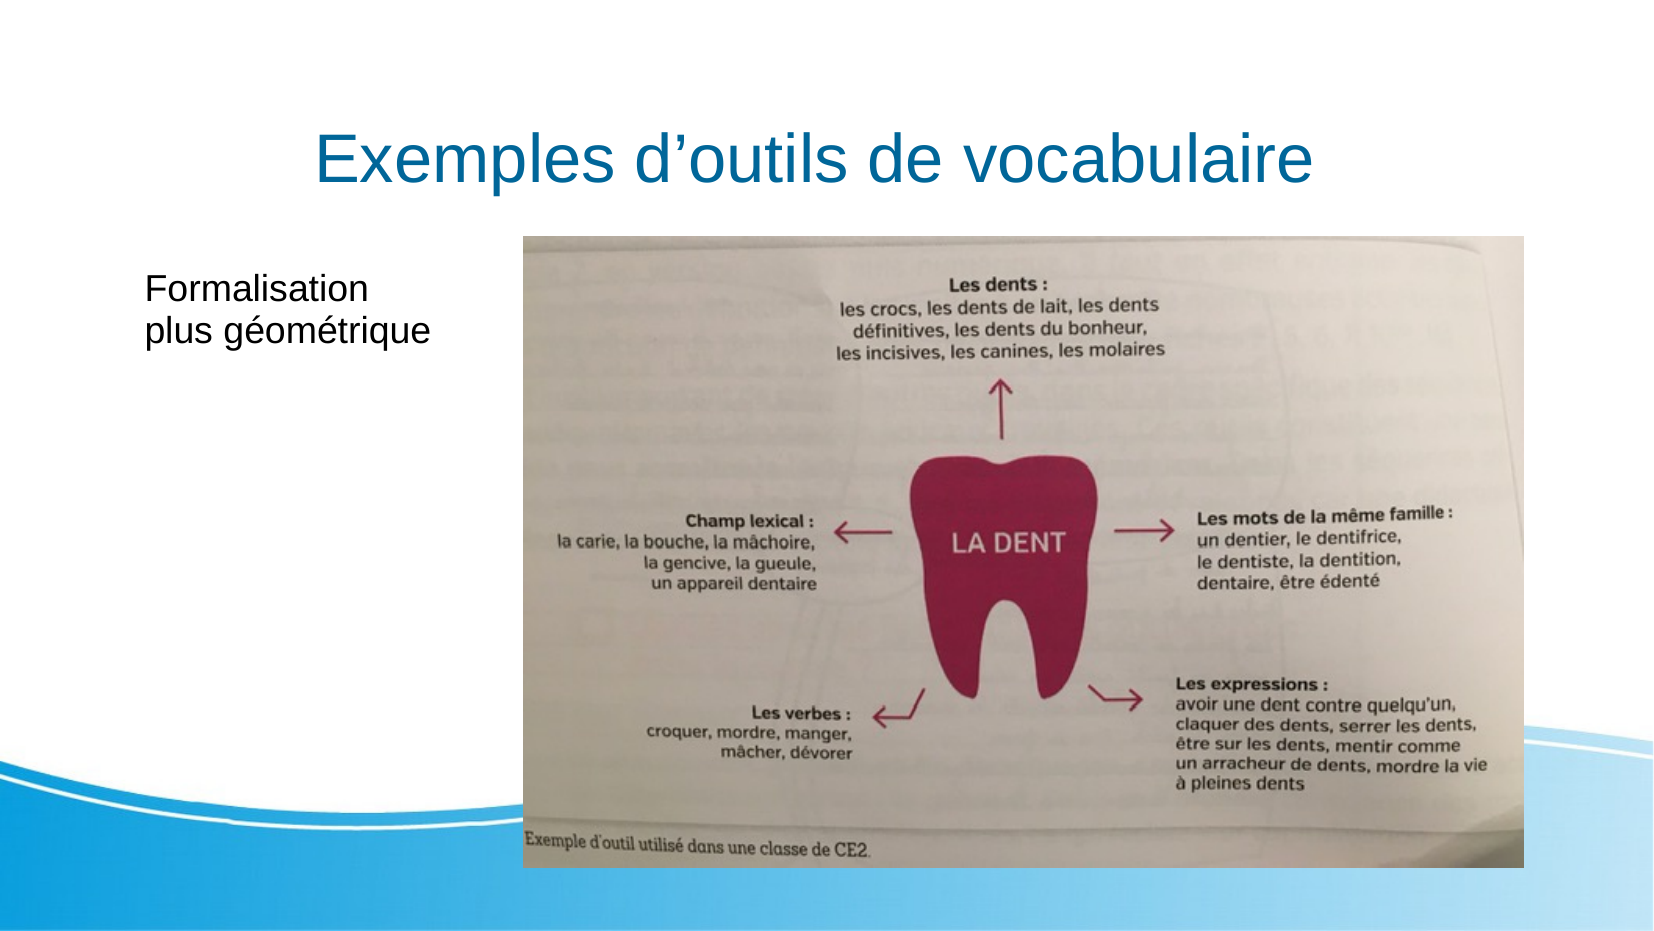

# Exemples d’outils de vocabulaire
Formalisation plus géométrique